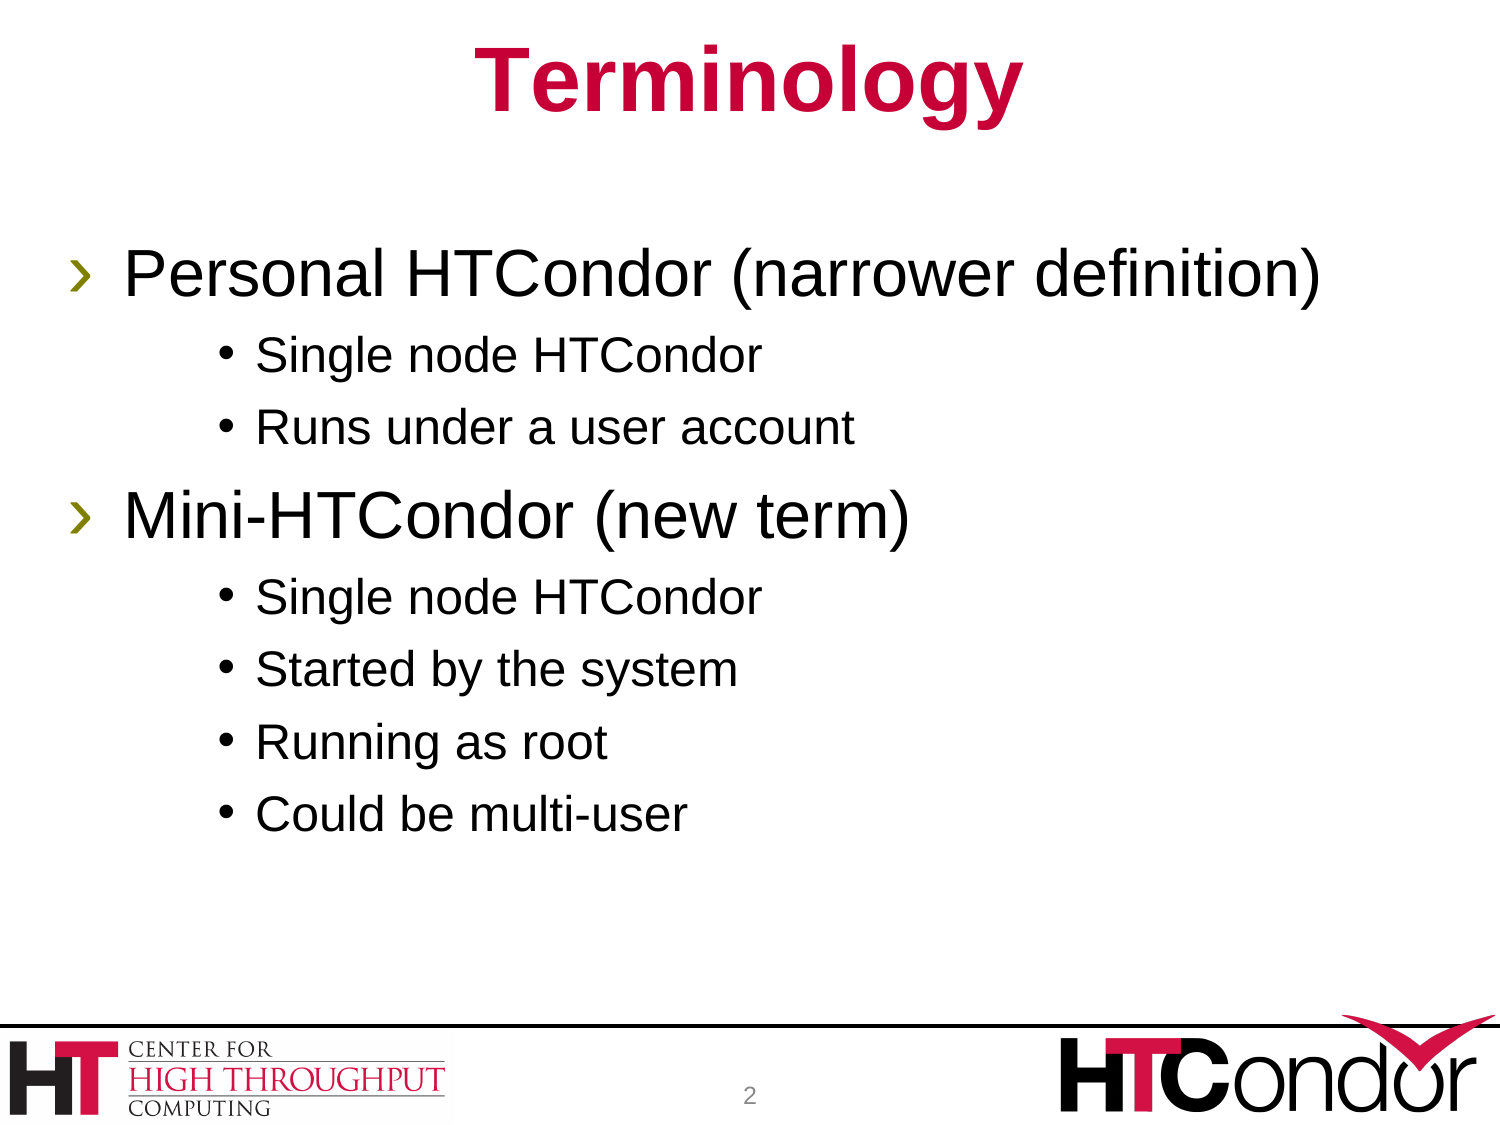

# Terminology
Personal HTCondor (narrower definition)
Single node HTCondor
Runs under a user account
Mini-HTCondor (new term)
Single node HTCondor
Started by the system
Running as root
Could be multi-user